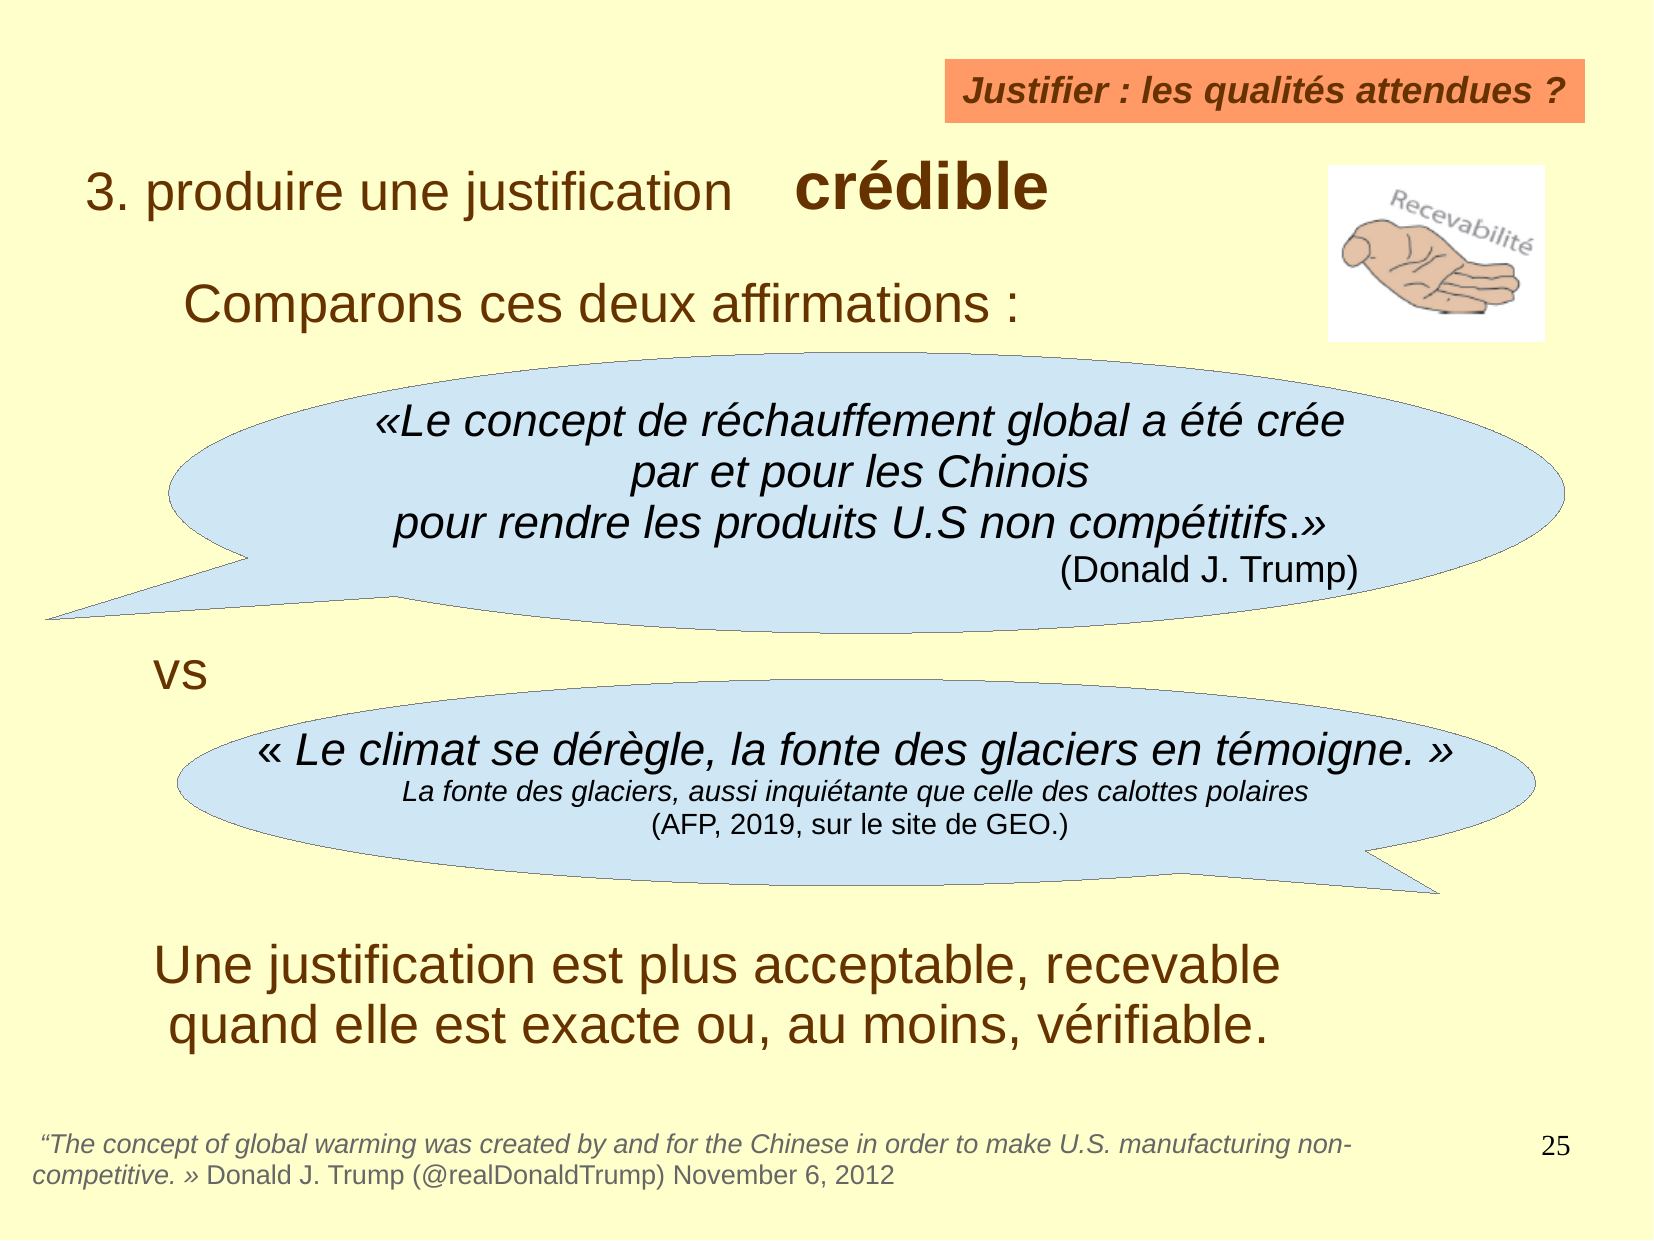

Justifier : les qualités attendues ?
crédible
3. produire une justification
Comparons ces deux affirmations :
«Le concept de réchauffement global a été crée
par et pour les Chinois
pour rendre les produits U.S non compétitifs.»
(Donald J. Trump)
vs
« Le climat se dérègle, la fonte des glaciers en témoigne. »
La fonte des glaciers, aussi inquiétante que celle des calottes polaires
 (AFP, 2019, sur le site de GEO.)
Une justification est plus acceptable, recevable
 quand elle est exacte ou, au moins, vérifiable.
 “The concept of global warming was created by and for the Chinese in order to make U.S. manufacturing non-competitive. » Donald J. Trump (@realDonaldTrump) November 6, 2012
25